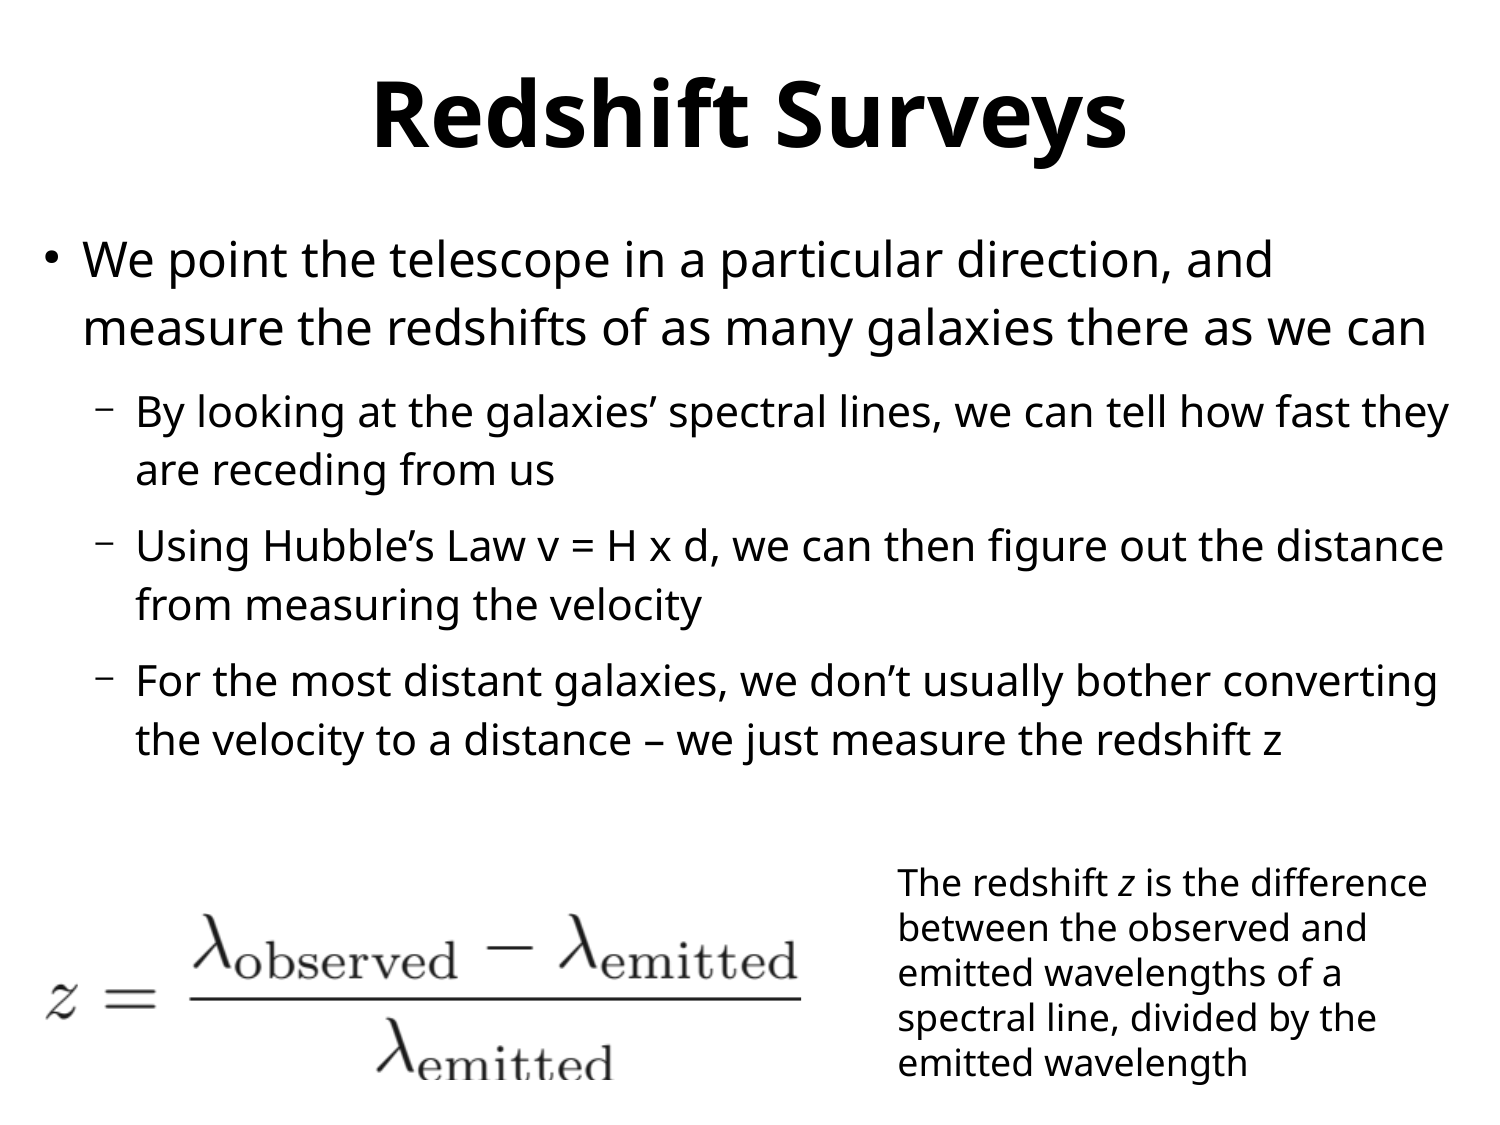

# Redshift Surveys
We point the telescope in a particular direction, and measure the redshifts of as many galaxies there as we can
By looking at the galaxies’ spectral lines, we can tell how fast they are receding from us
Using Hubble’s Law v = H x d, we can then figure out the distance from measuring the velocity
For the most distant galaxies, we don’t usually bother converting the velocity to a distance – we just measure the redshift z
The redshift z is the difference between the observed and emitted wavelengths of a spectral line, divided by the emitted wavelength